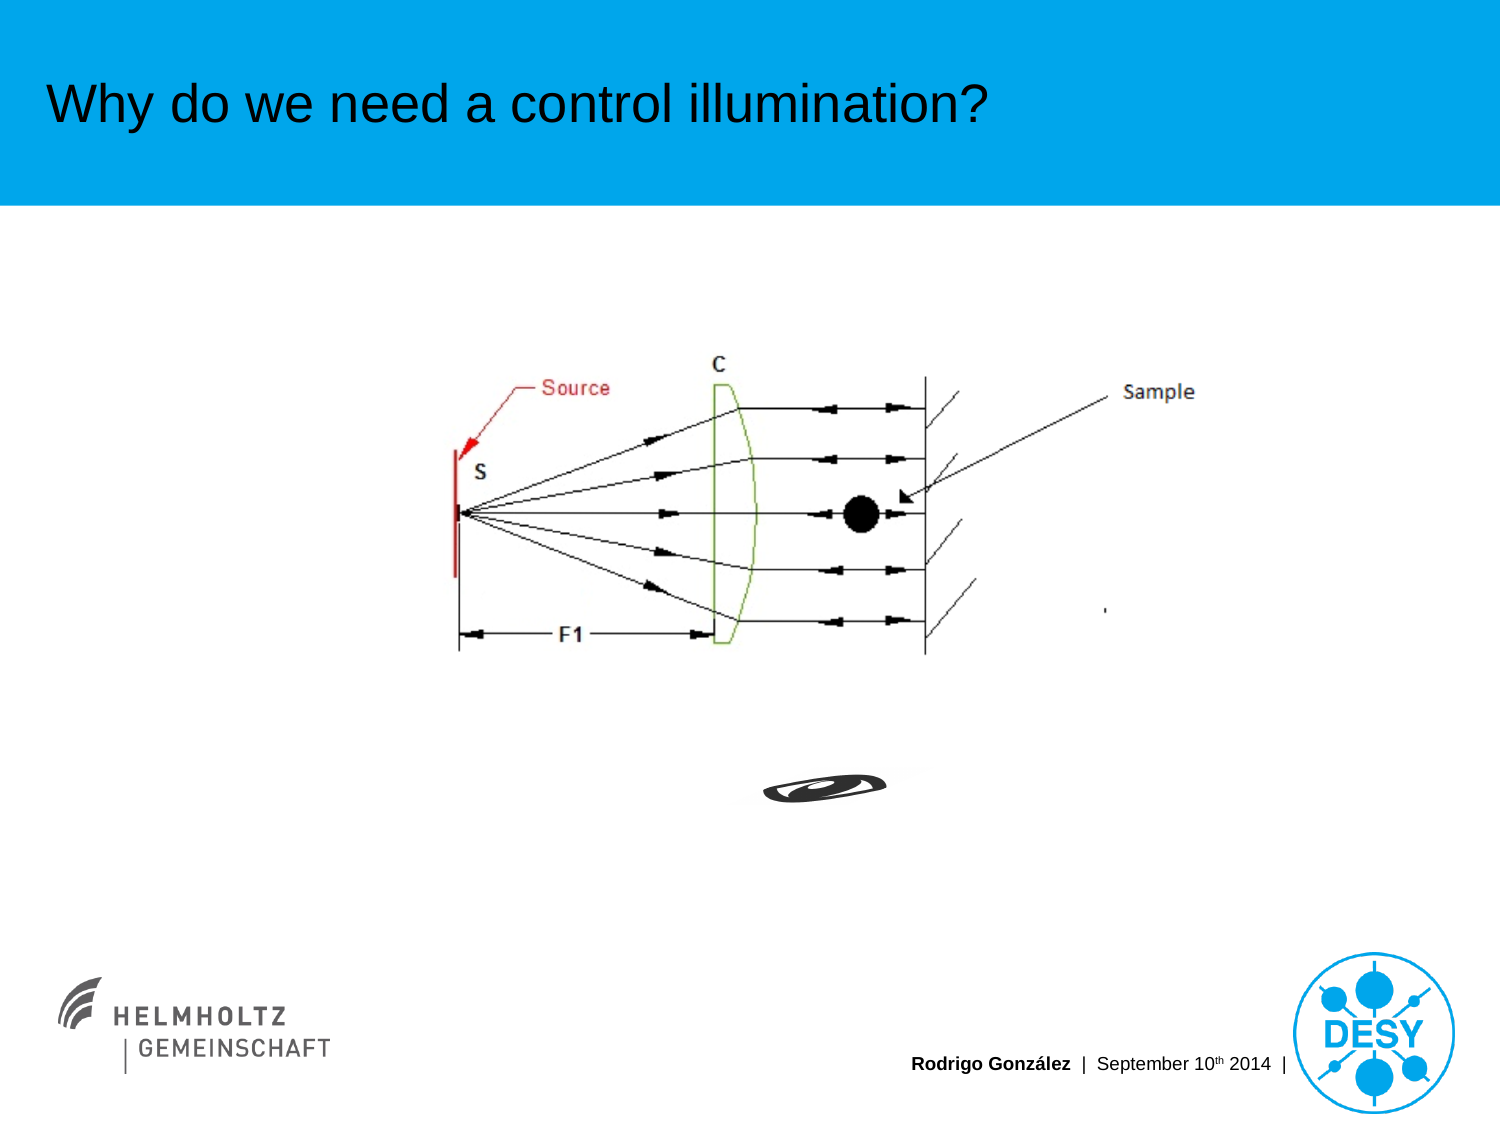

# Why do we need a control illumination?